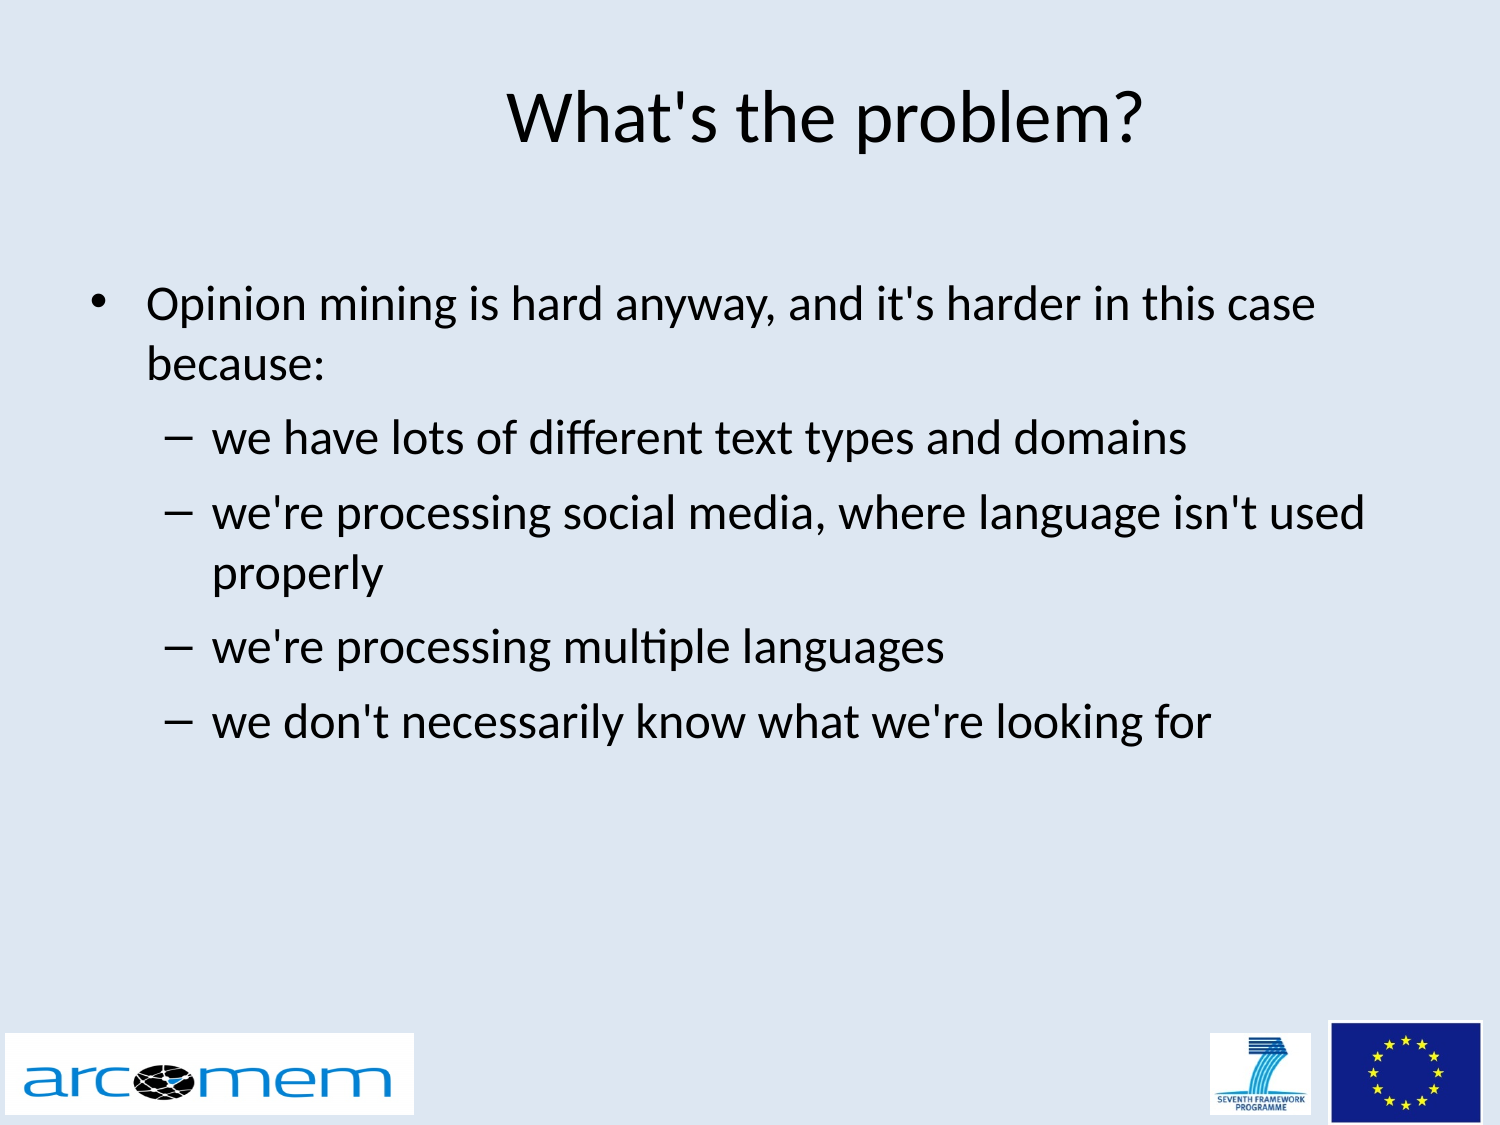

# What's the problem?
Opinion mining is hard anyway, and it's harder in this case because:
we have lots of different text types and domains
we're processing social media, where language isn't used properly
we're processing multiple languages
we don't necessarily know what we're looking for